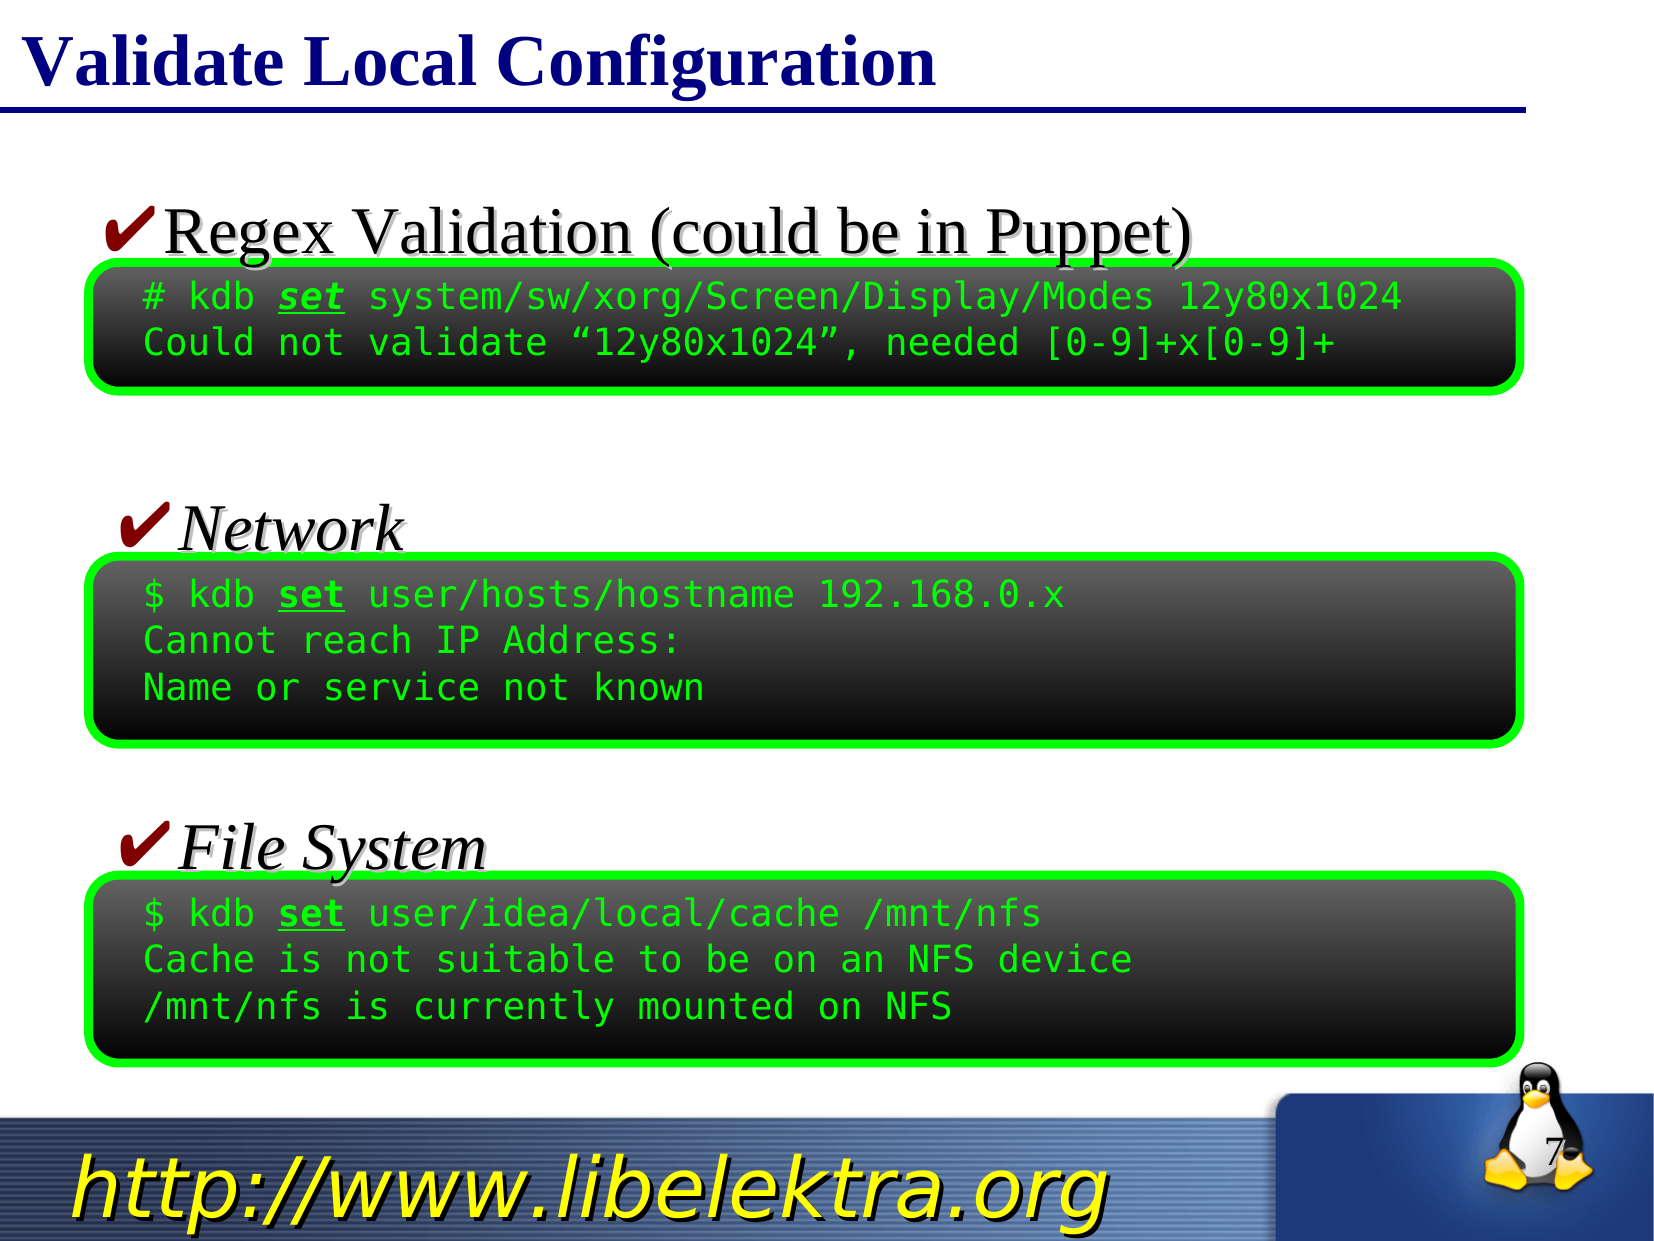

Validate Local Configuration
Regex Validation (could be in Puppet)
# kdb set system/sw/xorg/Screen/Display/Modes 12y80x1024
Could not validate “12y80x1024”, needed [0-9]+x[0-9]+
Network
$ kdb set user/hosts/hostname 192.168.0.x
Cannot reach IP Address:
Name or service not known
File System
$ kdb set user/idea/local/cache /mnt/nfs
Cache is not suitable to be on an NFS device
/mnt/nfs is currently mounted on NFS